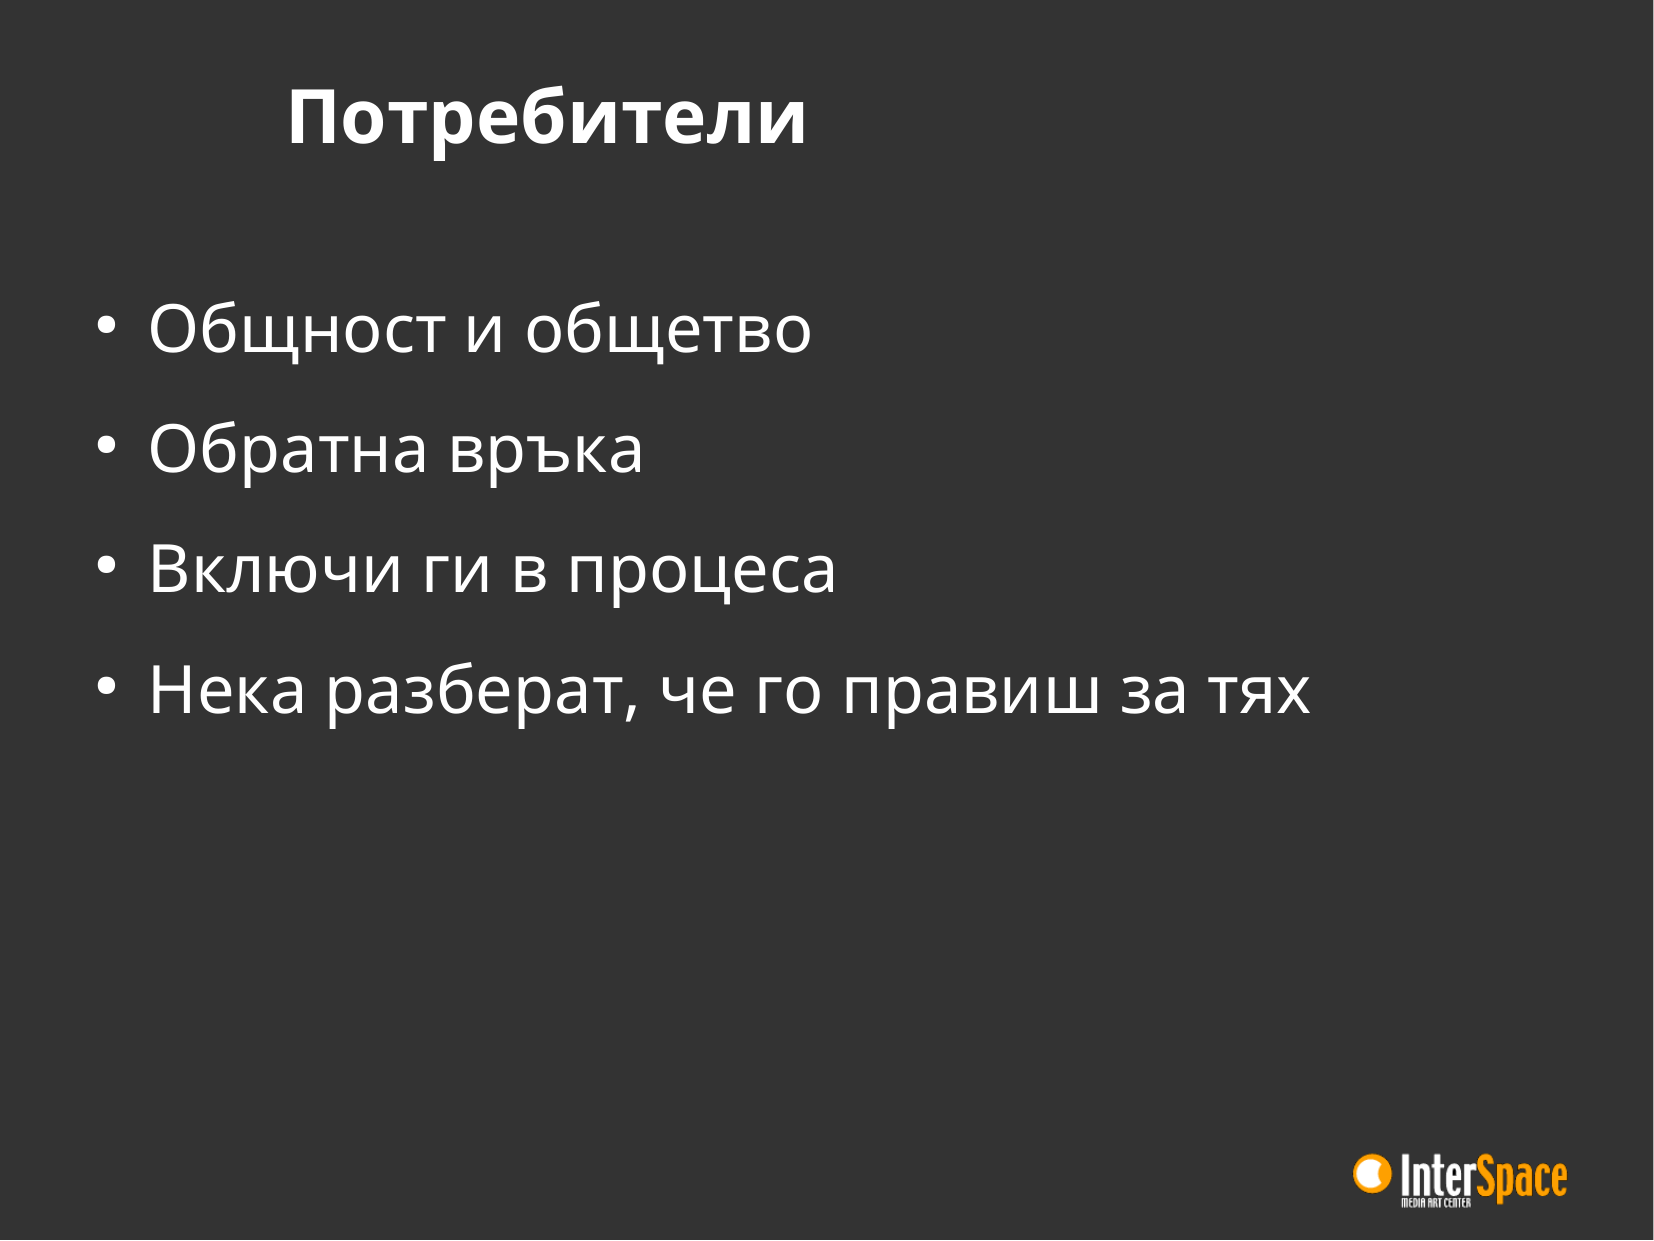

# Потребители
Общност и общетво
Обратна връка
Включи ги в процеса
Нека разберат, че го правиш за тях